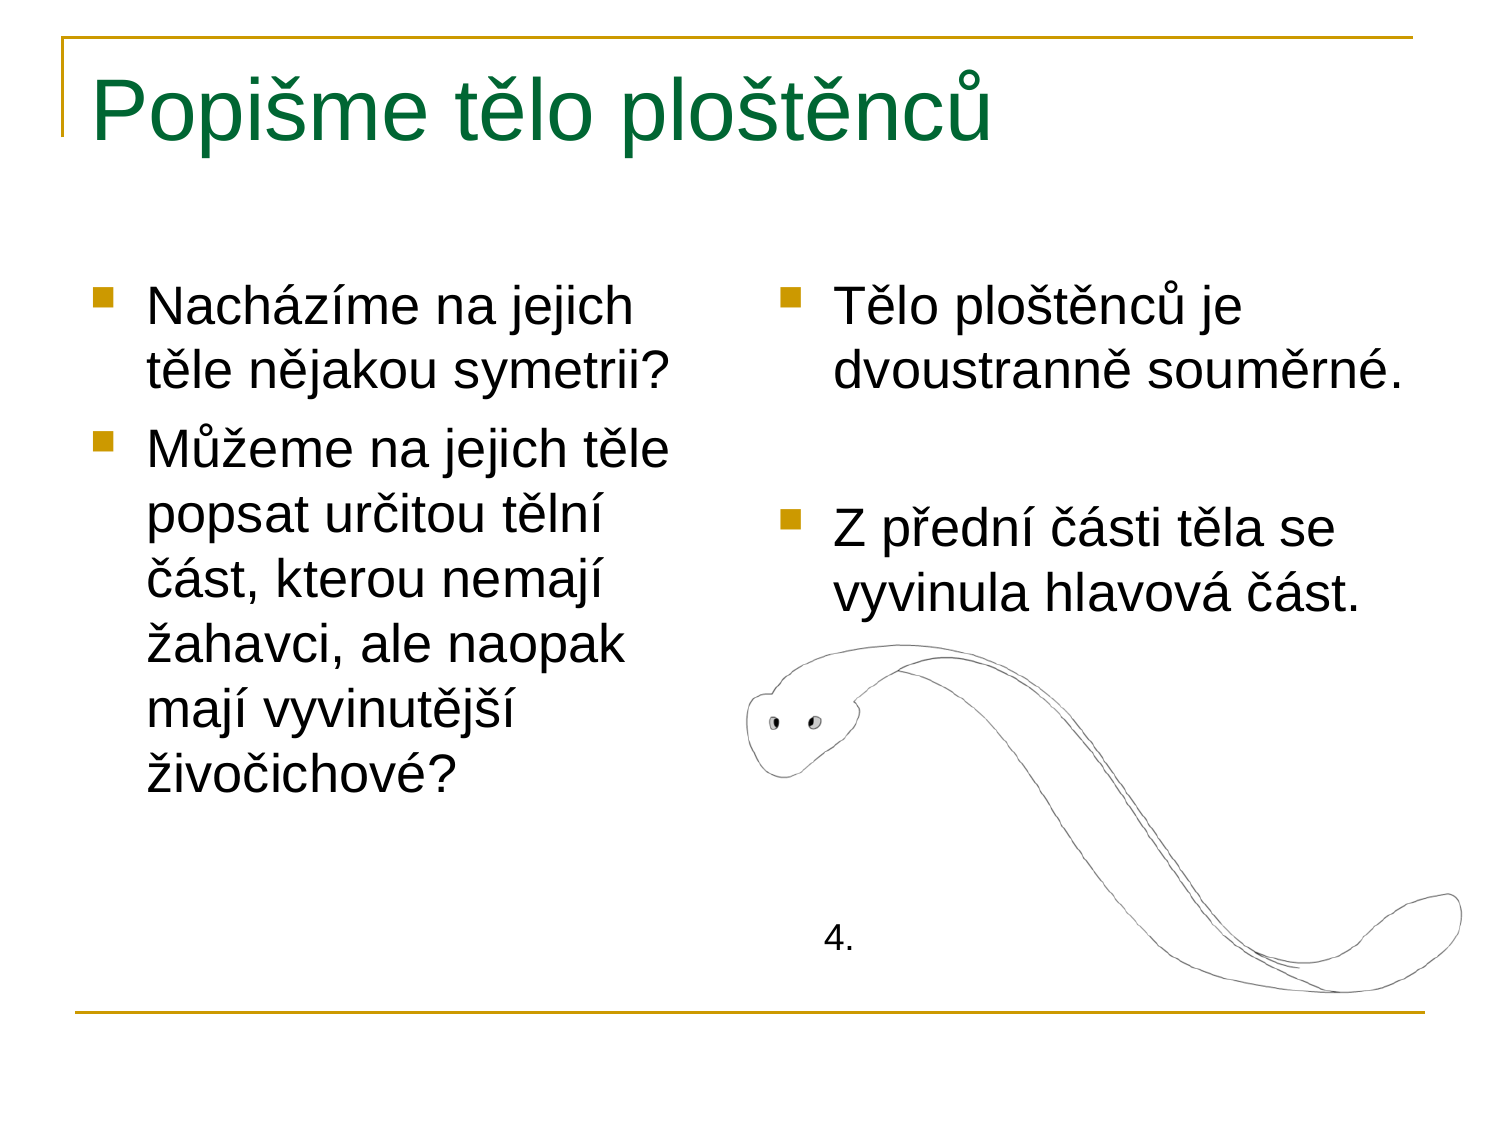

# Popišme tělo ploštěnců
Nacházíme na jejich těle nějakou symetrii?
Můžeme na jejich těle popsat určitou tělní část, kterou nemají žahavci, ale naopak mají vyvinutější živočichové?
Tělo ploštěnců je dvoustranně souměrné.
Z přední části těla se vyvinula hlavová část.
4.